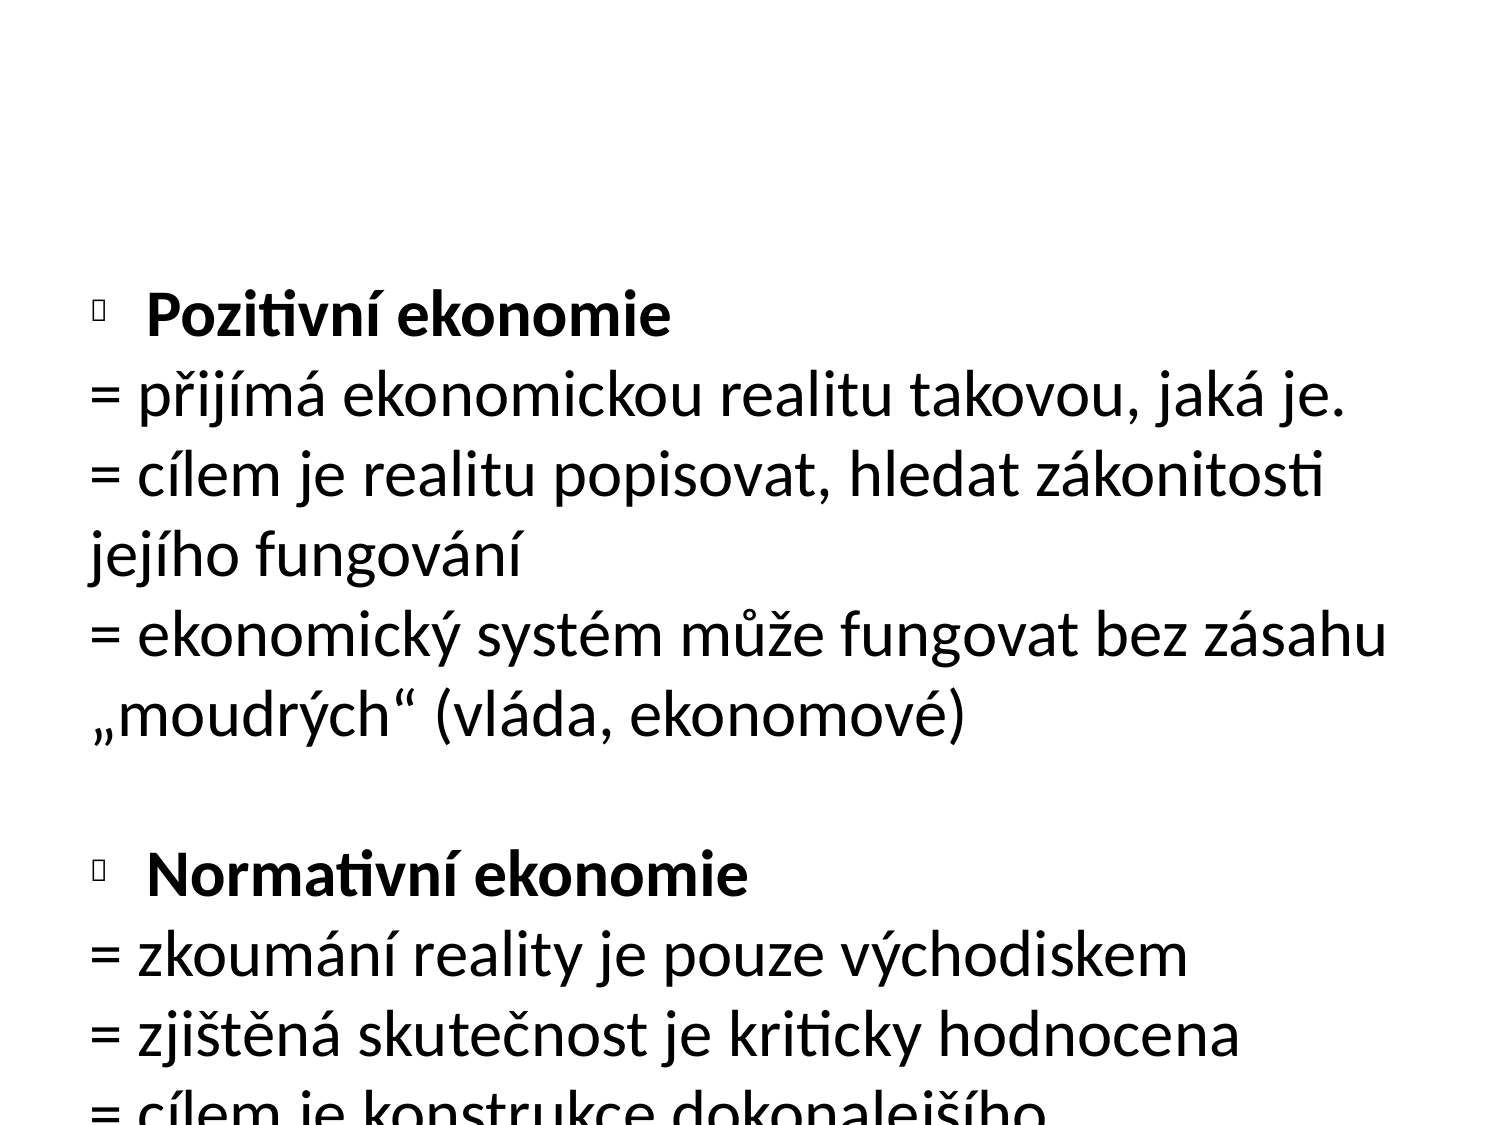

#
Pozitivní ekonomie
= přijímá ekonomickou realitu takovou, jaká je.
= cílem je realitu popisovat, hledat zákonitosti jejího fungování
= ekonomický systém může fungovat bez zásahu „moudrých“ (vláda, ekonomové)
Normativní ekonomie
= zkoumání reality je pouze východiskem
= zjištěná skutečnost je kriticky hodnocena
= cílem je konstrukce dokonalejšího ekonomického systému
= aktivní role ve vývoji lidské společnosti